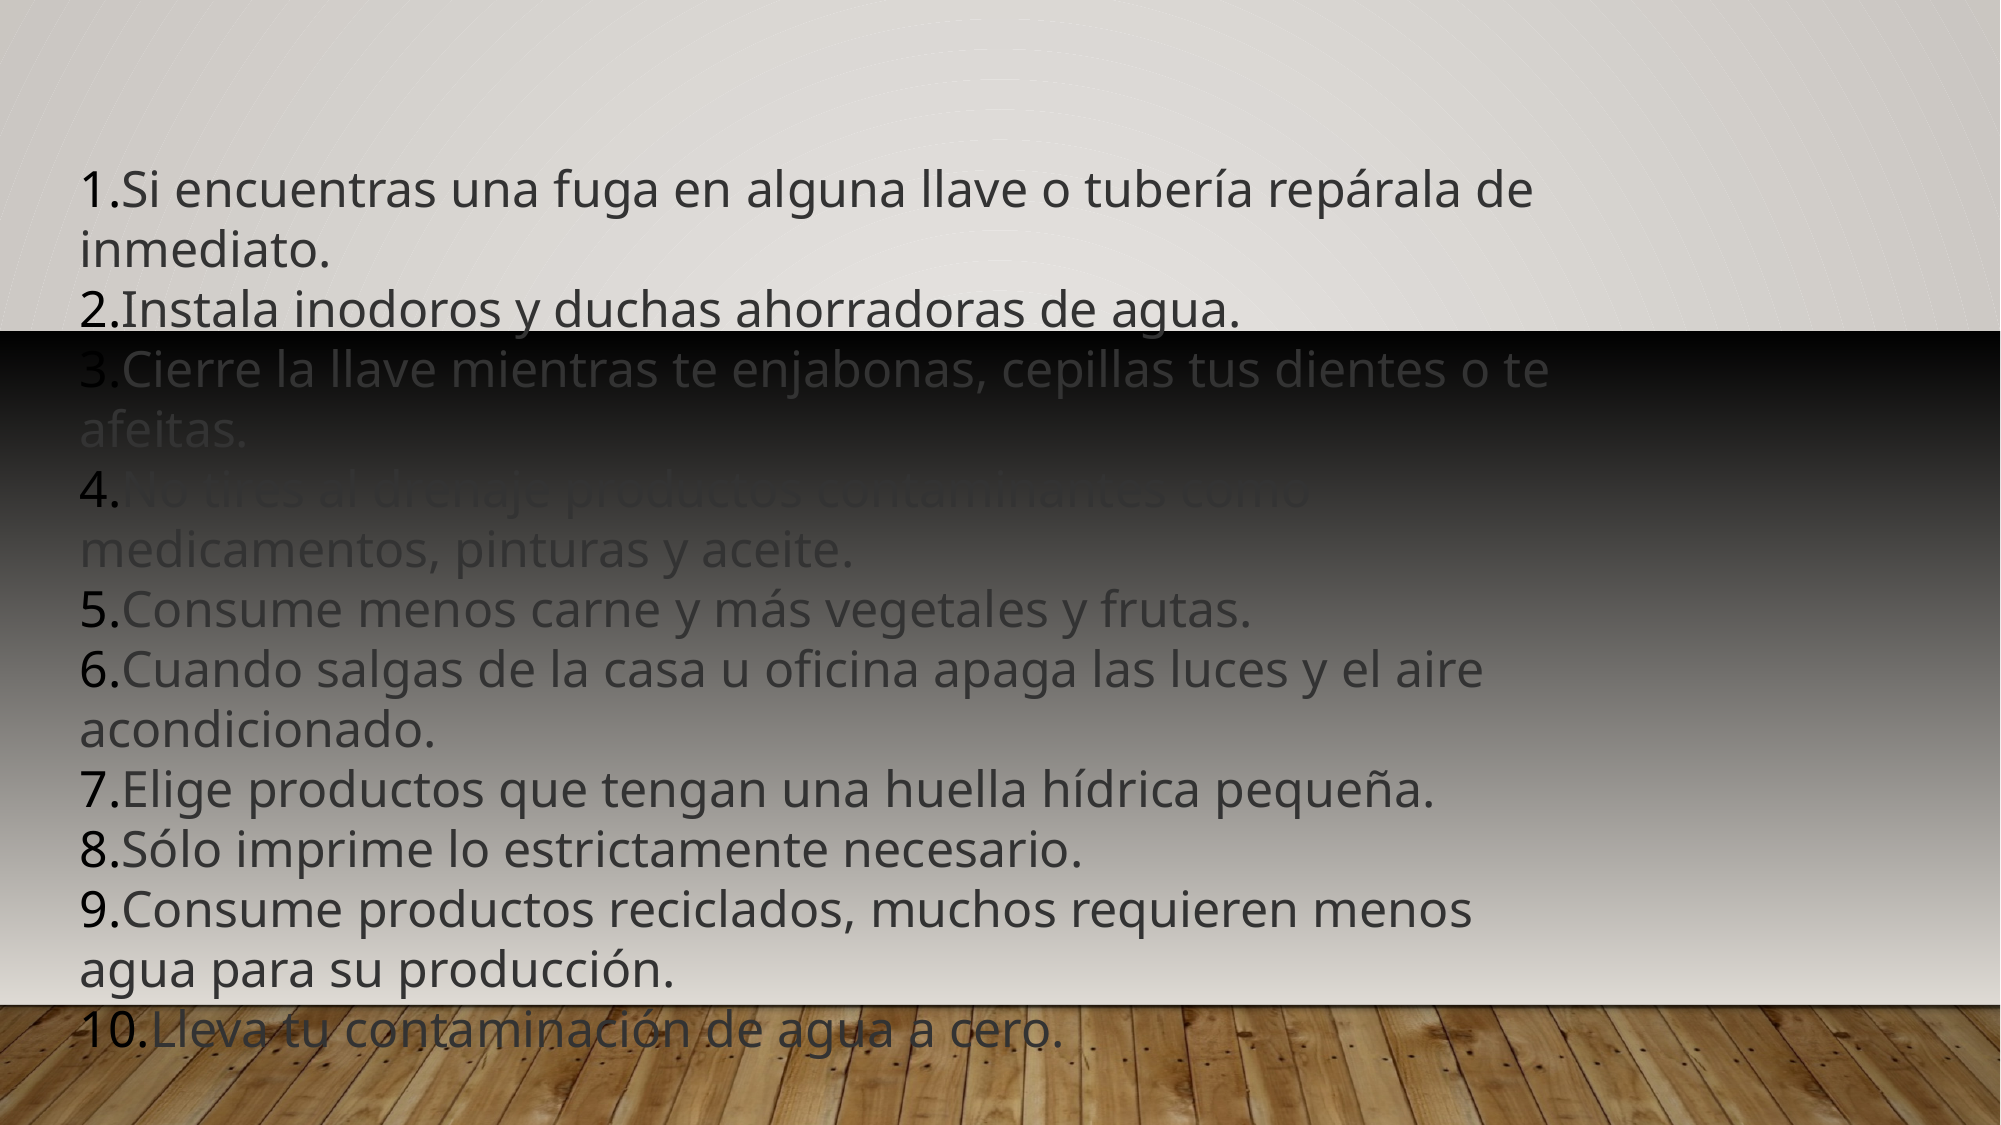

Si encuentras una fuga en alguna llave o tubería repárala de inmediato.
Instala inodoros y duchas ahorradoras de agua.
Cierre la llave mientras te enjabonas, cepillas tus dientes o te afeitas.
No tires al drenaje productos contaminantes como medicamentos, pinturas y aceite.
Consume menos carne y más vegetales y frutas.
Cuando salgas de la casa u oficina apaga las luces y el aire acondicionado.
Elige productos que tengan una huella hídrica pequeña.
Sólo imprime lo estrictamente necesario.
Consume productos reciclados, muchos requieren menos agua para su producción.
Lleva tu contaminación de agua a cero.